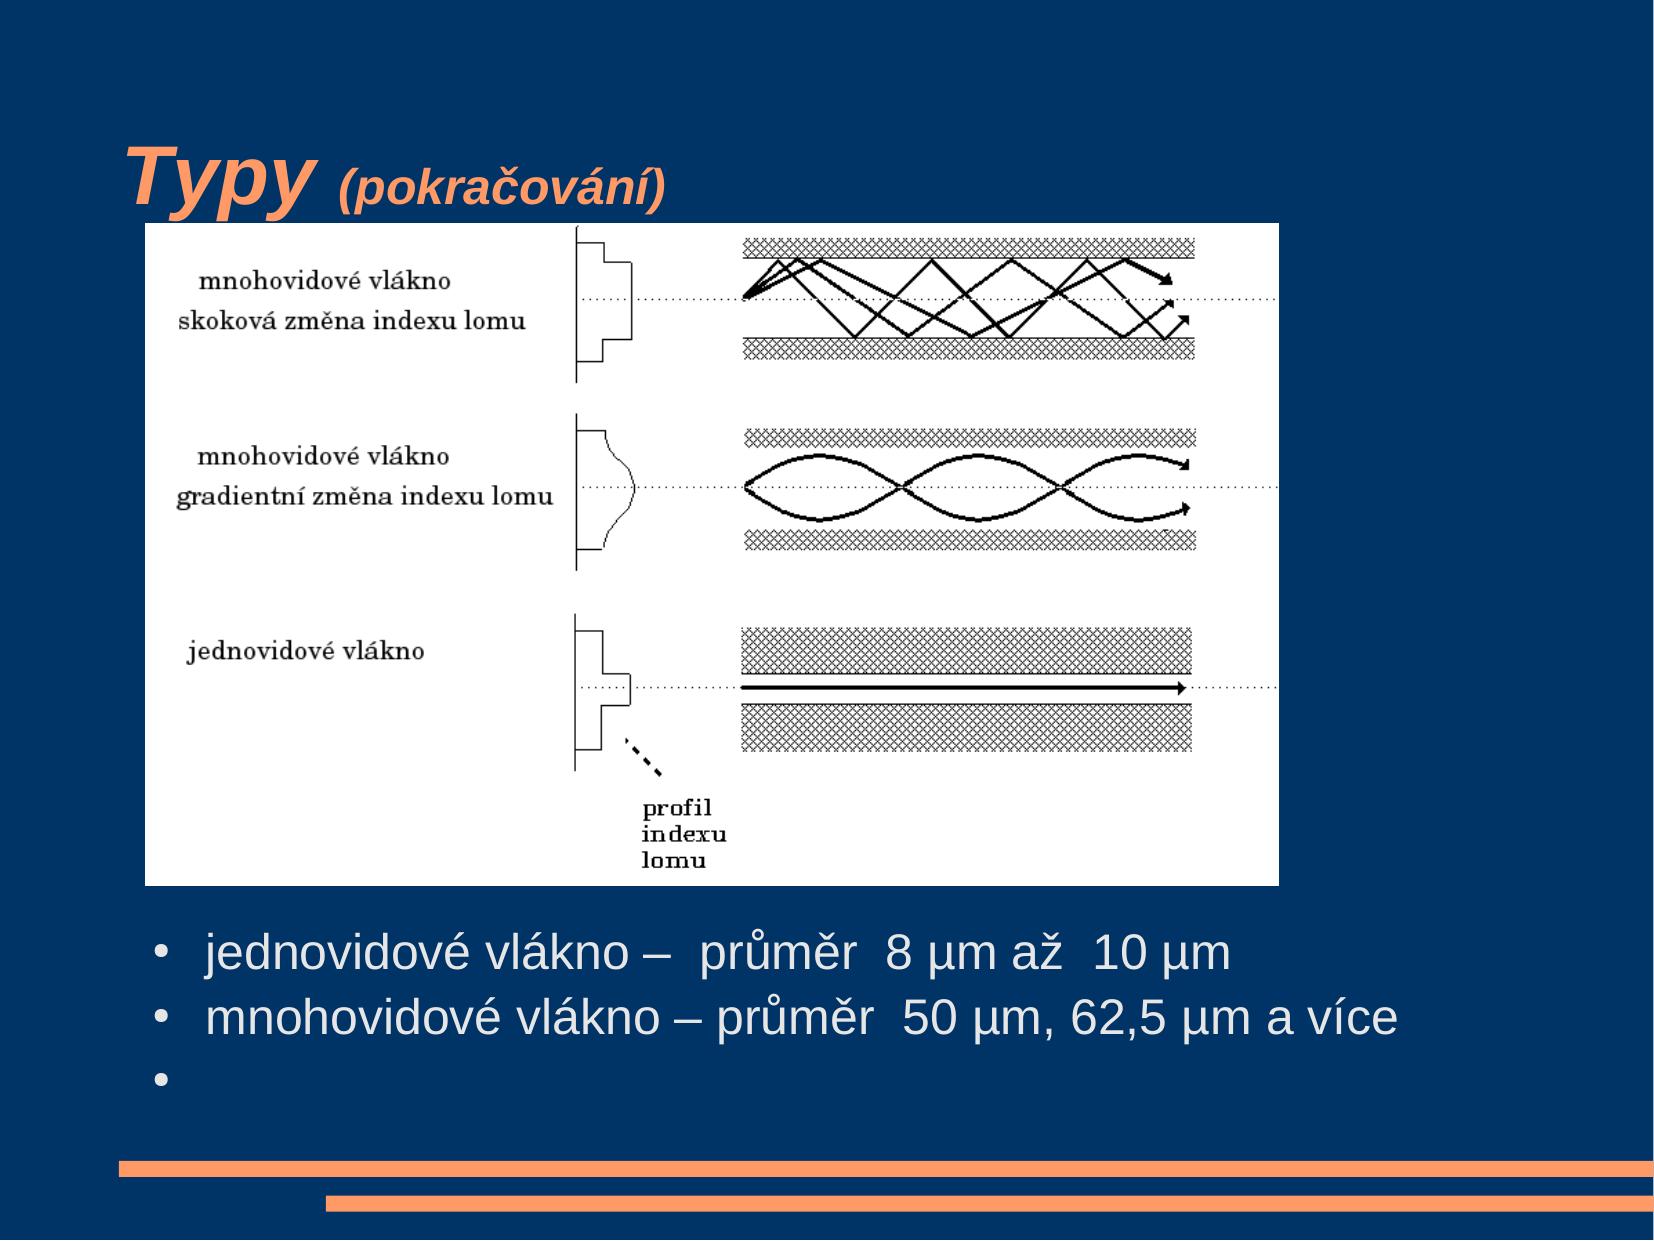

# Typy (pokračování)
jednovidové vlákno – průměr 8 µm až 10 µm
mnohovidové vlákno – průměr 50 µm, 62,5 µm a více